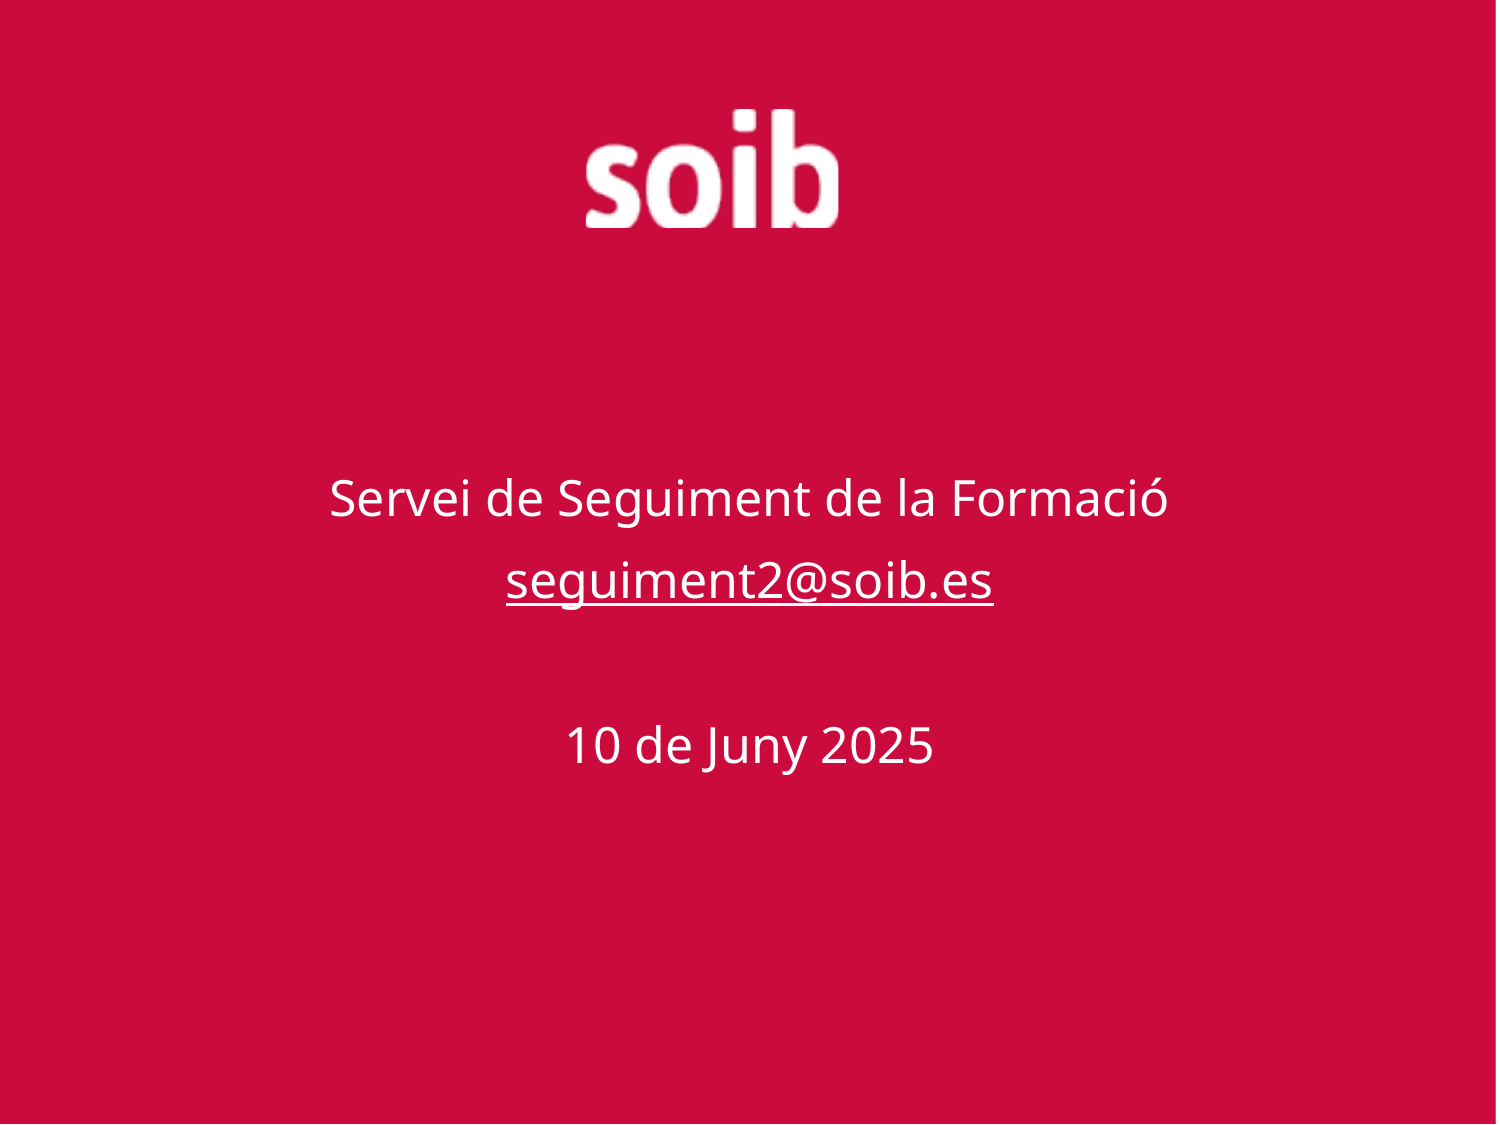

Servei de Seguiment de la Formació
seguiment2@soib.es
10 de Juny 2025